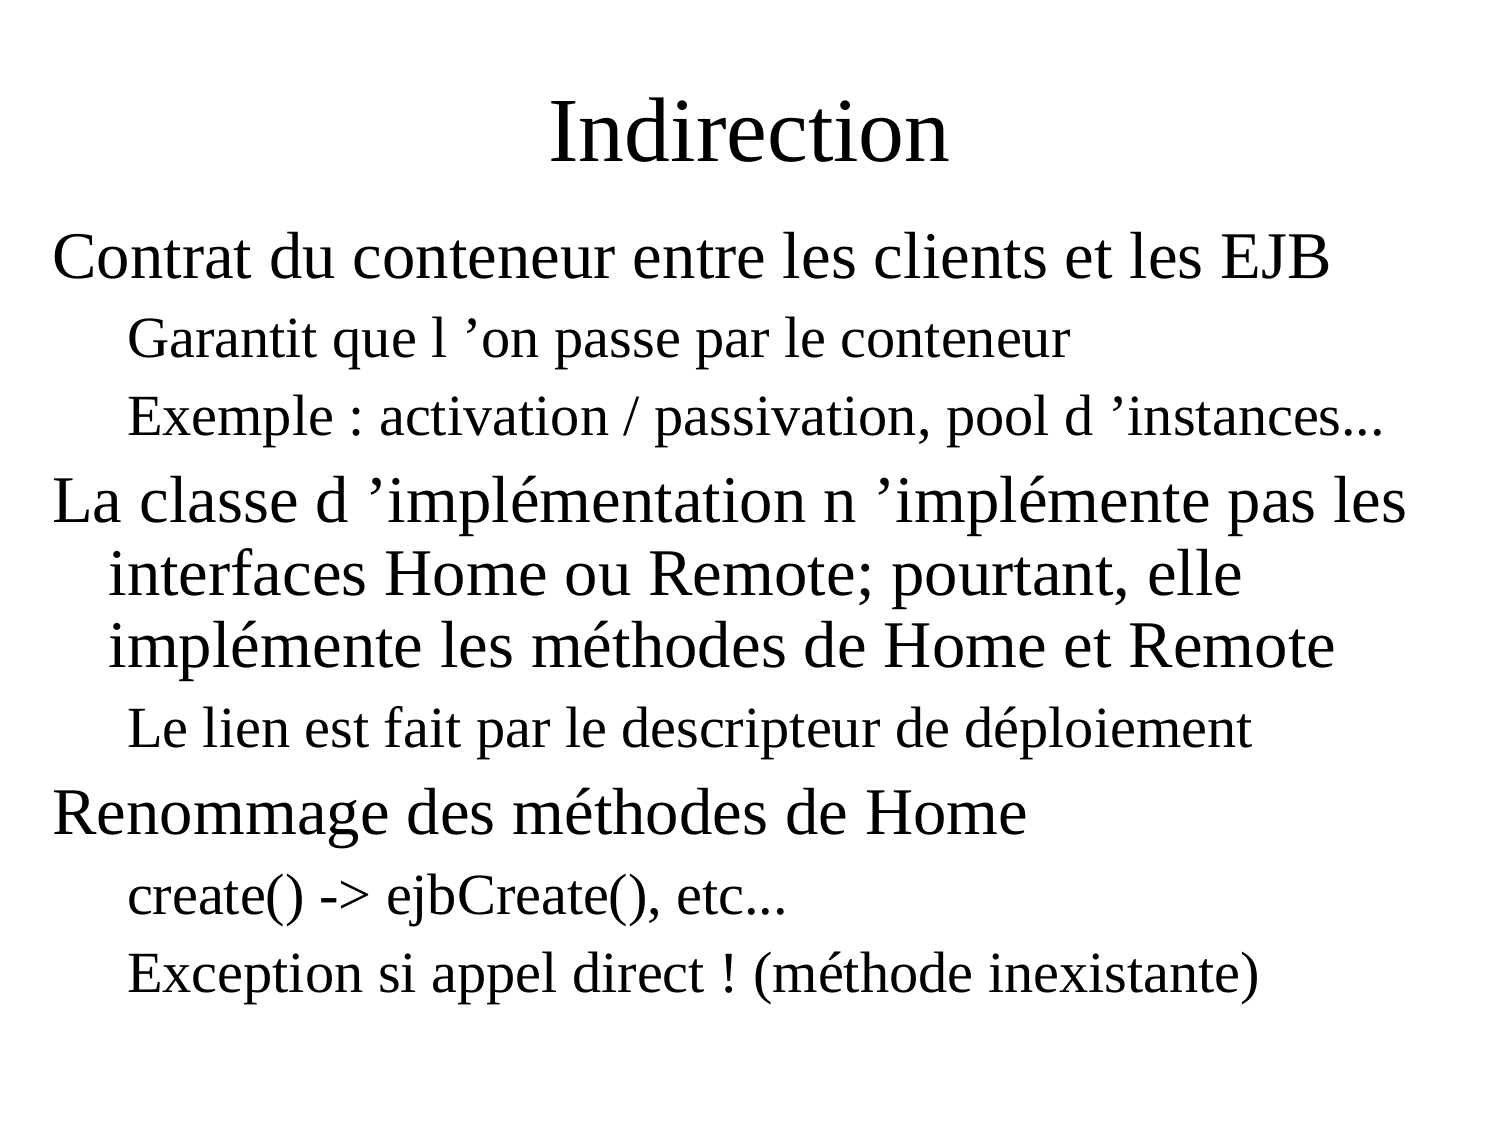

# Indirection
Contrat du conteneur entre les clients et les EJB
Garantit que l ’on passe par le conteneur
Exemple : activation / passivation, pool d ’instances...
La classe d ’implémentation n ’implémente pas les interfaces Home ou Remote; pourtant, elle implémente les méthodes de Home et Remote
Le lien est fait par le descripteur de déploiement
Renommage des méthodes de Home
create() -> ejbCreate(), etc...
Exception si appel direct ! (méthode inexistante)